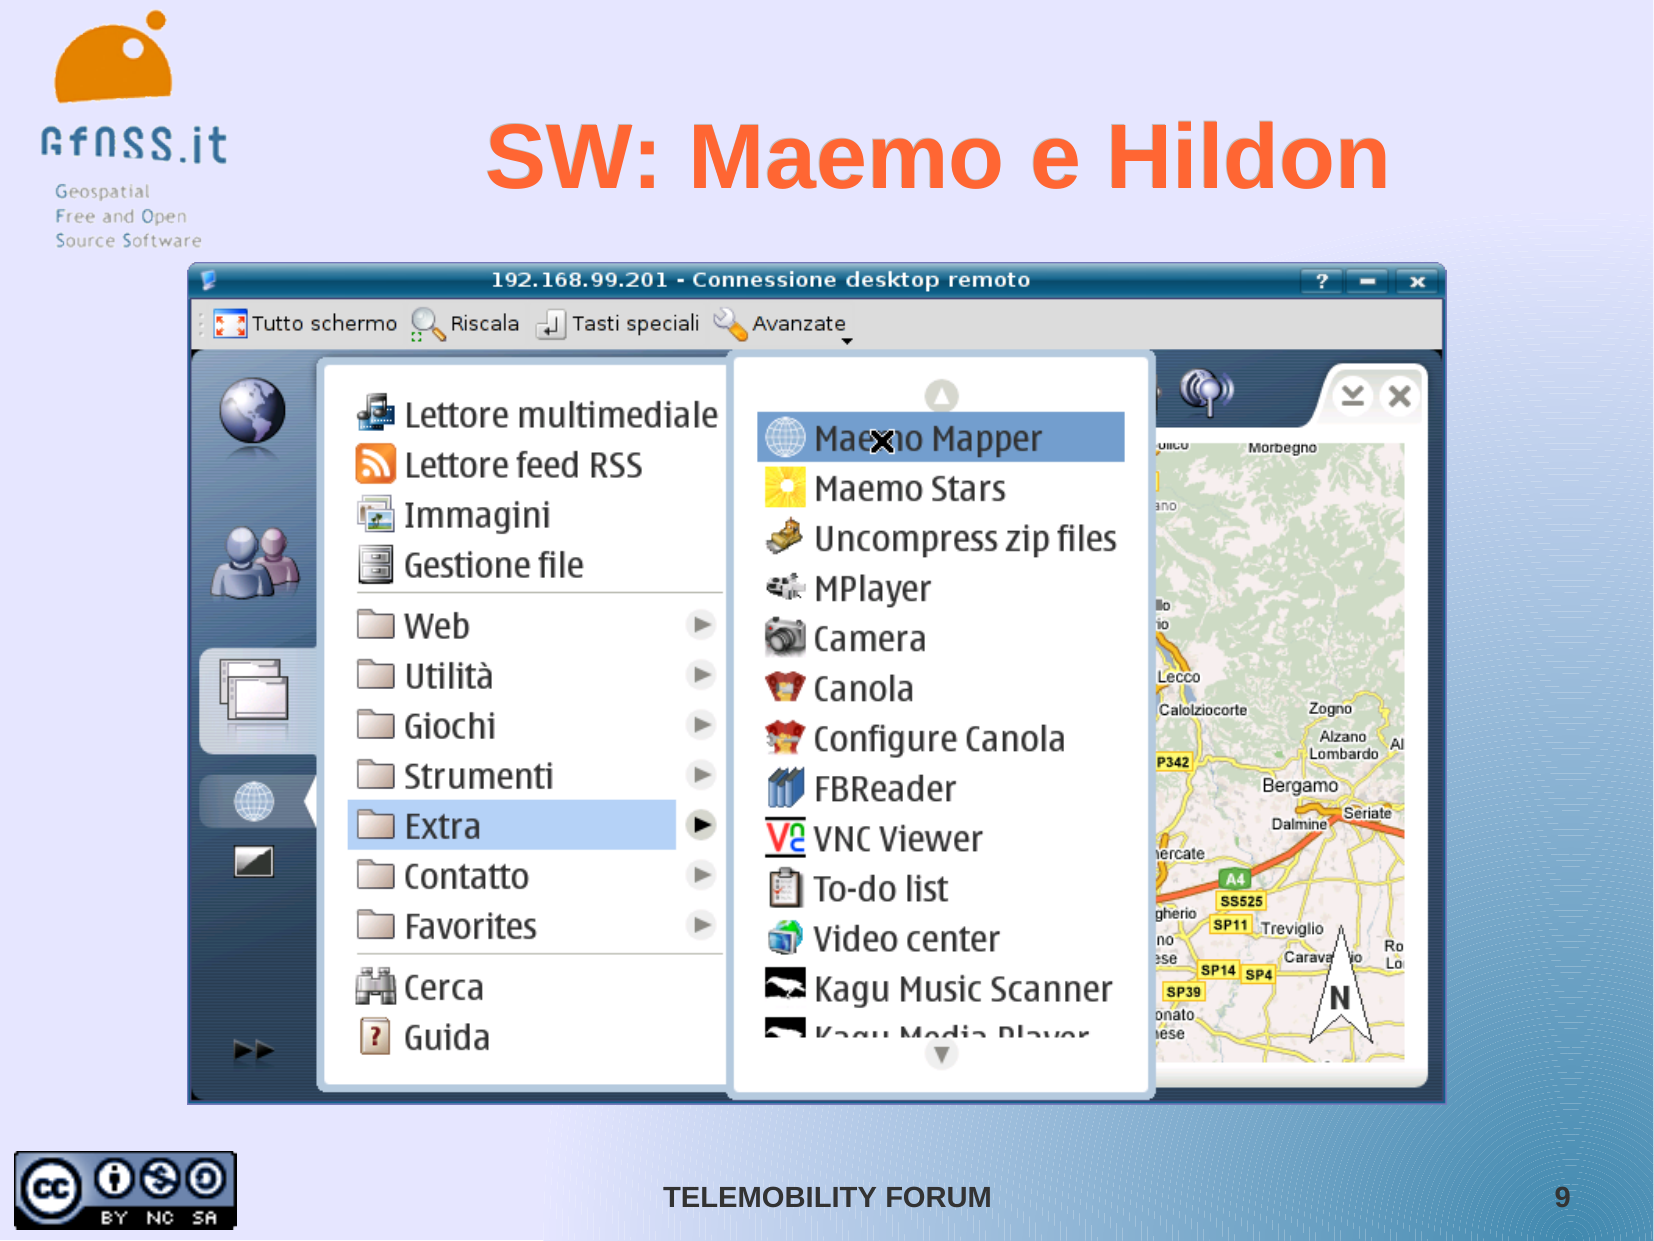

# SW: Maemo e Hildon
INSERIRE NOME EVENTO
9